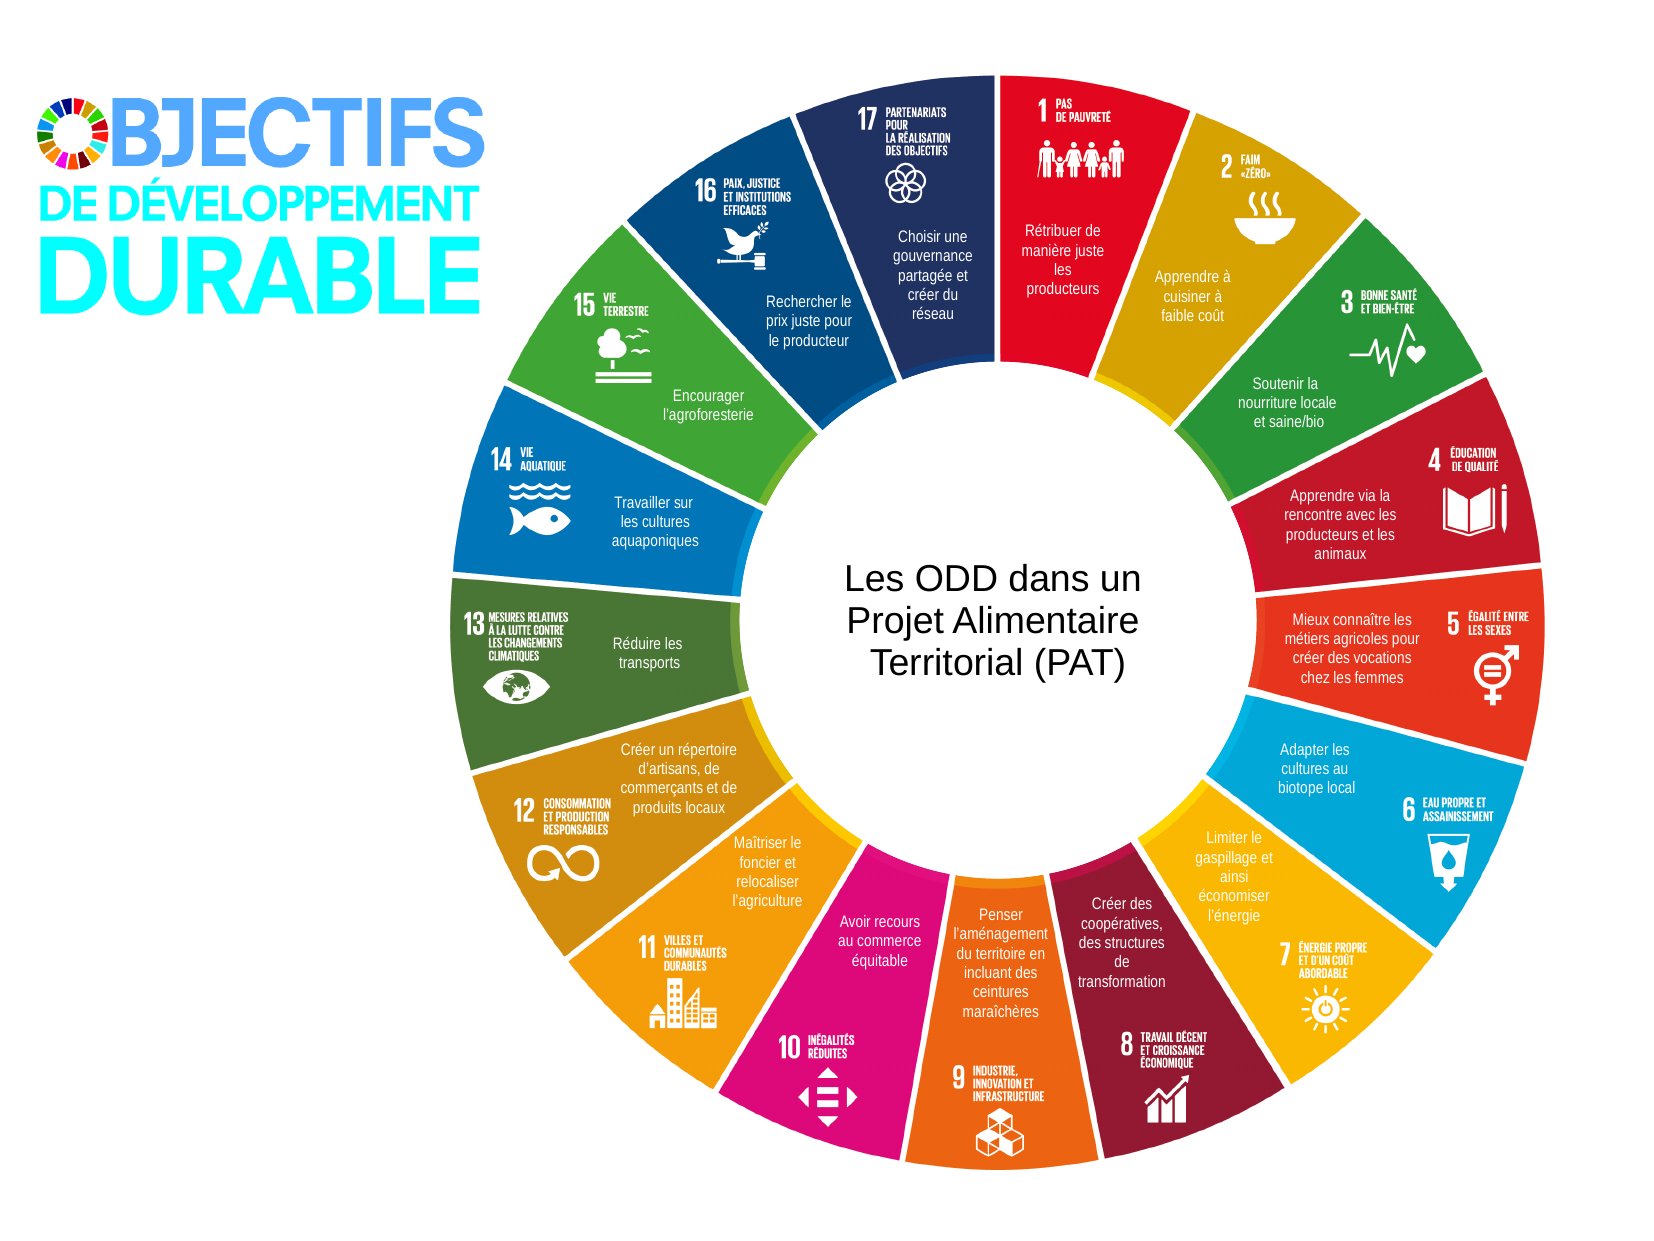

Rétribuer de manière juste les producteurs
Choisir une gouvernance partagée et créer du réseau
Apprendre à cuisiner à faible coût
Rechercher le prix juste pour le producteur
Soutenir la
nourriture locale
 et saine/bio
Les ODD dans un
Projet Alimentaire
Territorial (PAT)
Encourager l’agroforesterie
Apprendre via la rencontre avec les producteurs et les animaux
Travailler sur
les cultures aquaponiques
Mieux connaître les métiers agricoles pour créer des vocations chez les femmes
Réduire les
transports
Créer un répertoire d’artisans, de commerçants et de produits locaux
Adapter les
cultures au
biotope local
Limiter le gaspillage et ainsi économiser l’énergie
Maîtriser le foncier et relocaliser l’agriculture
Créer des coopératives, des structures de transformation
Penser l’aménagement du territoire en incluant des ceintures maraîchères
Avoir recours au commerce équitable